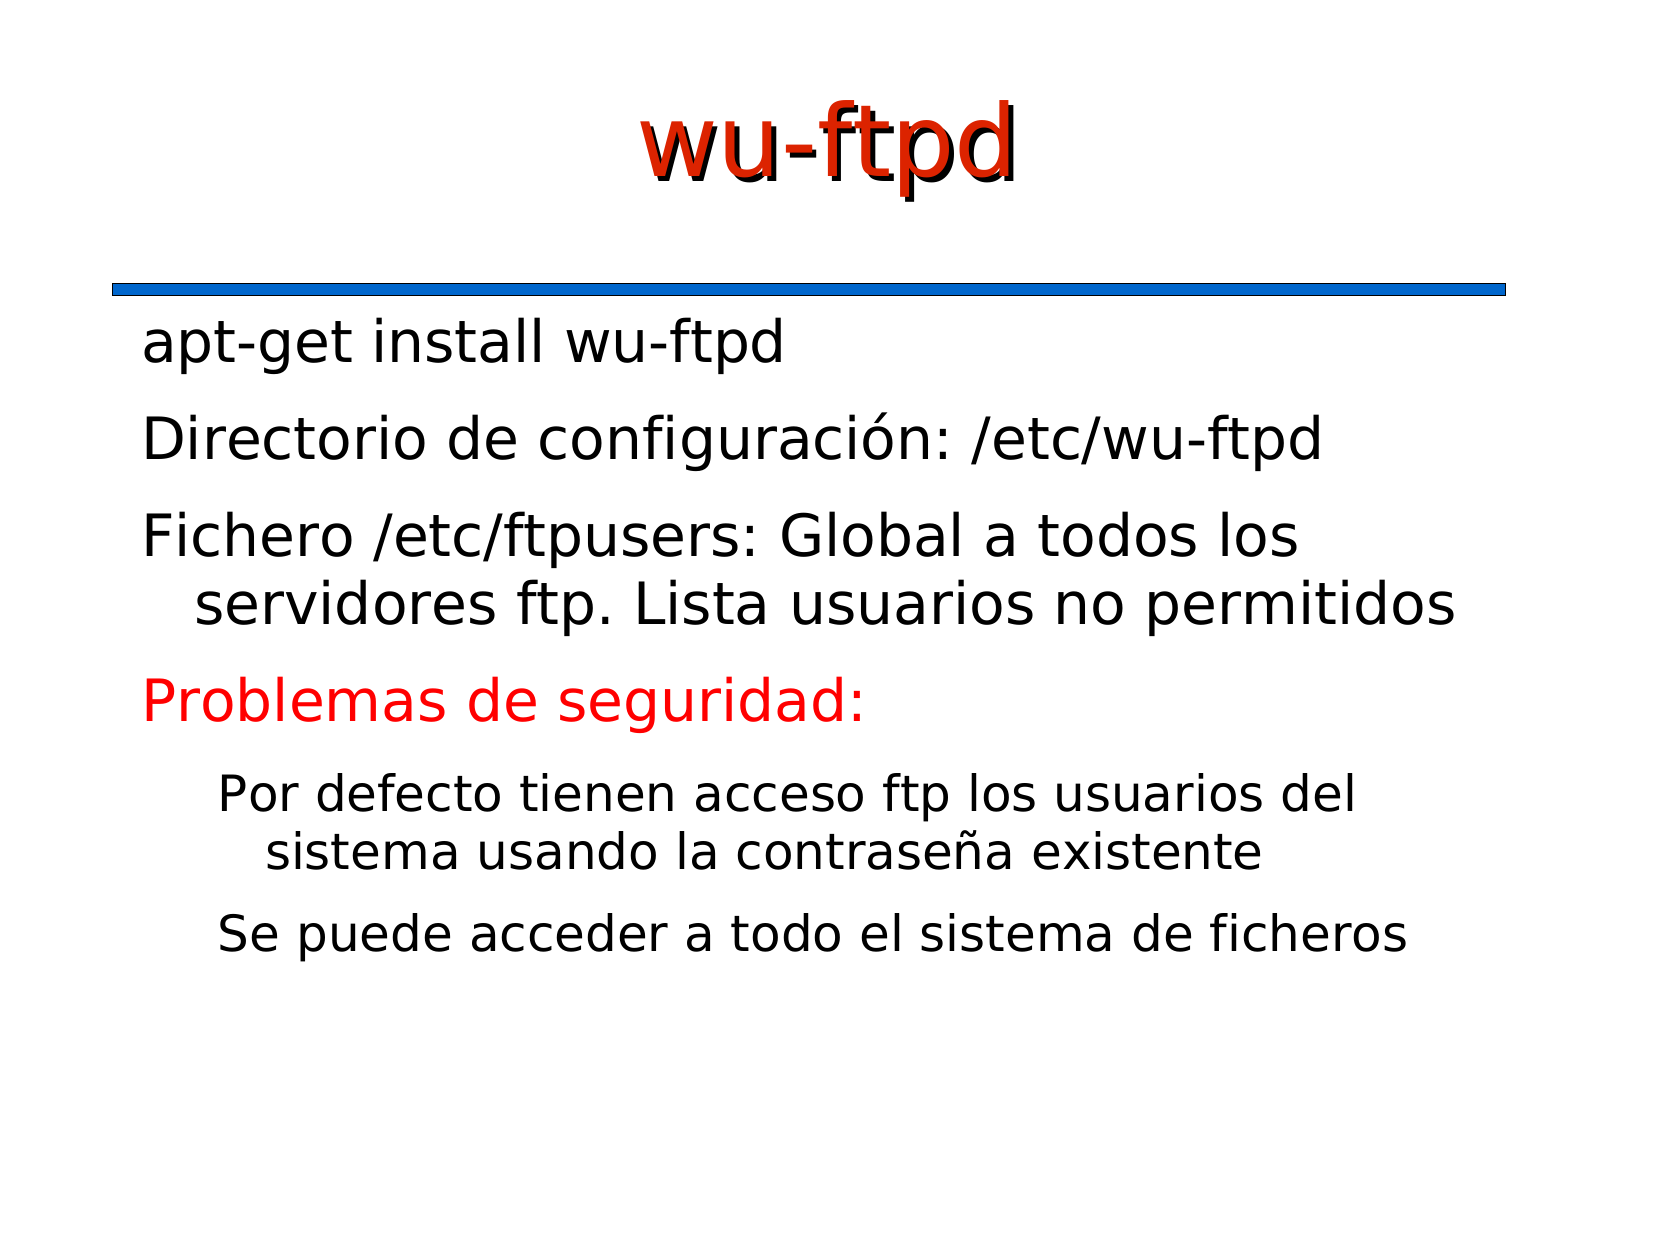

# wu-ftpd
apt-get install wu-ftpd
Directorio de configuración: /etc/wu-ftpd
Fichero /etc/ftpusers: Global a todos los servidores ftp. Lista usuarios no permitidos
Problemas de seguridad:
Por defecto tienen acceso ftp los usuarios del sistema usando la contraseña existente
Se puede acceder a todo el sistema de ficheros